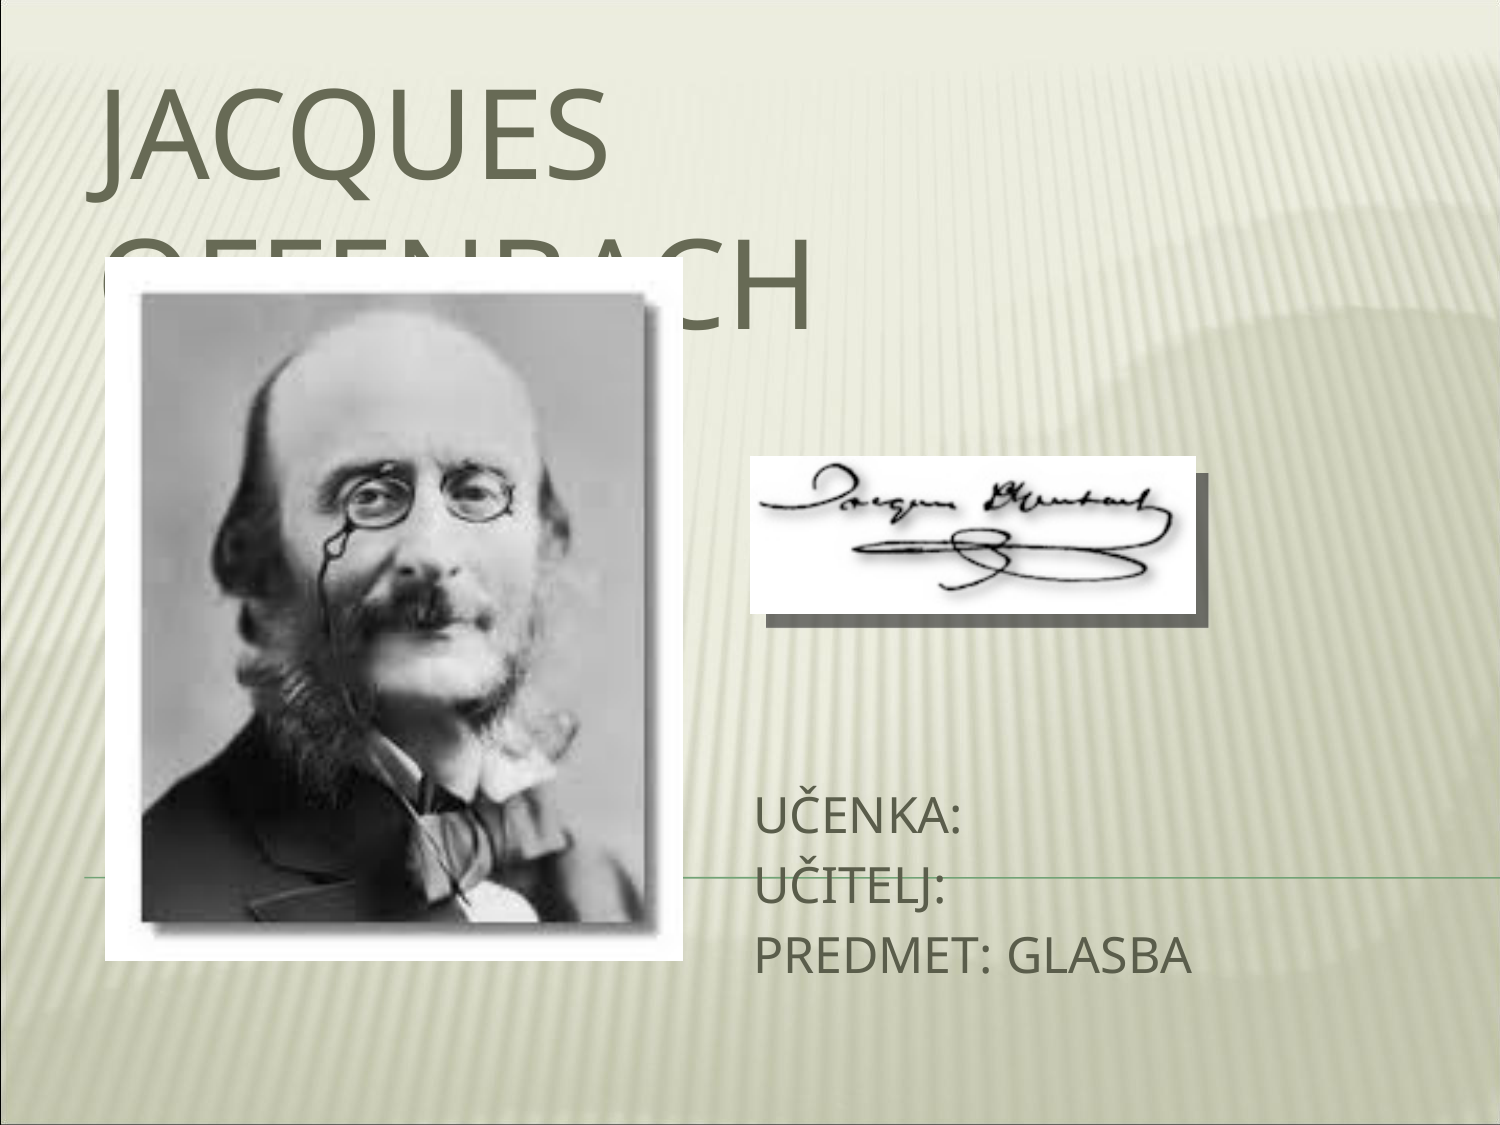

# JACQUES OFFENBACH
UČENKA:
UČITELJ:
PREDMET: GLASBA